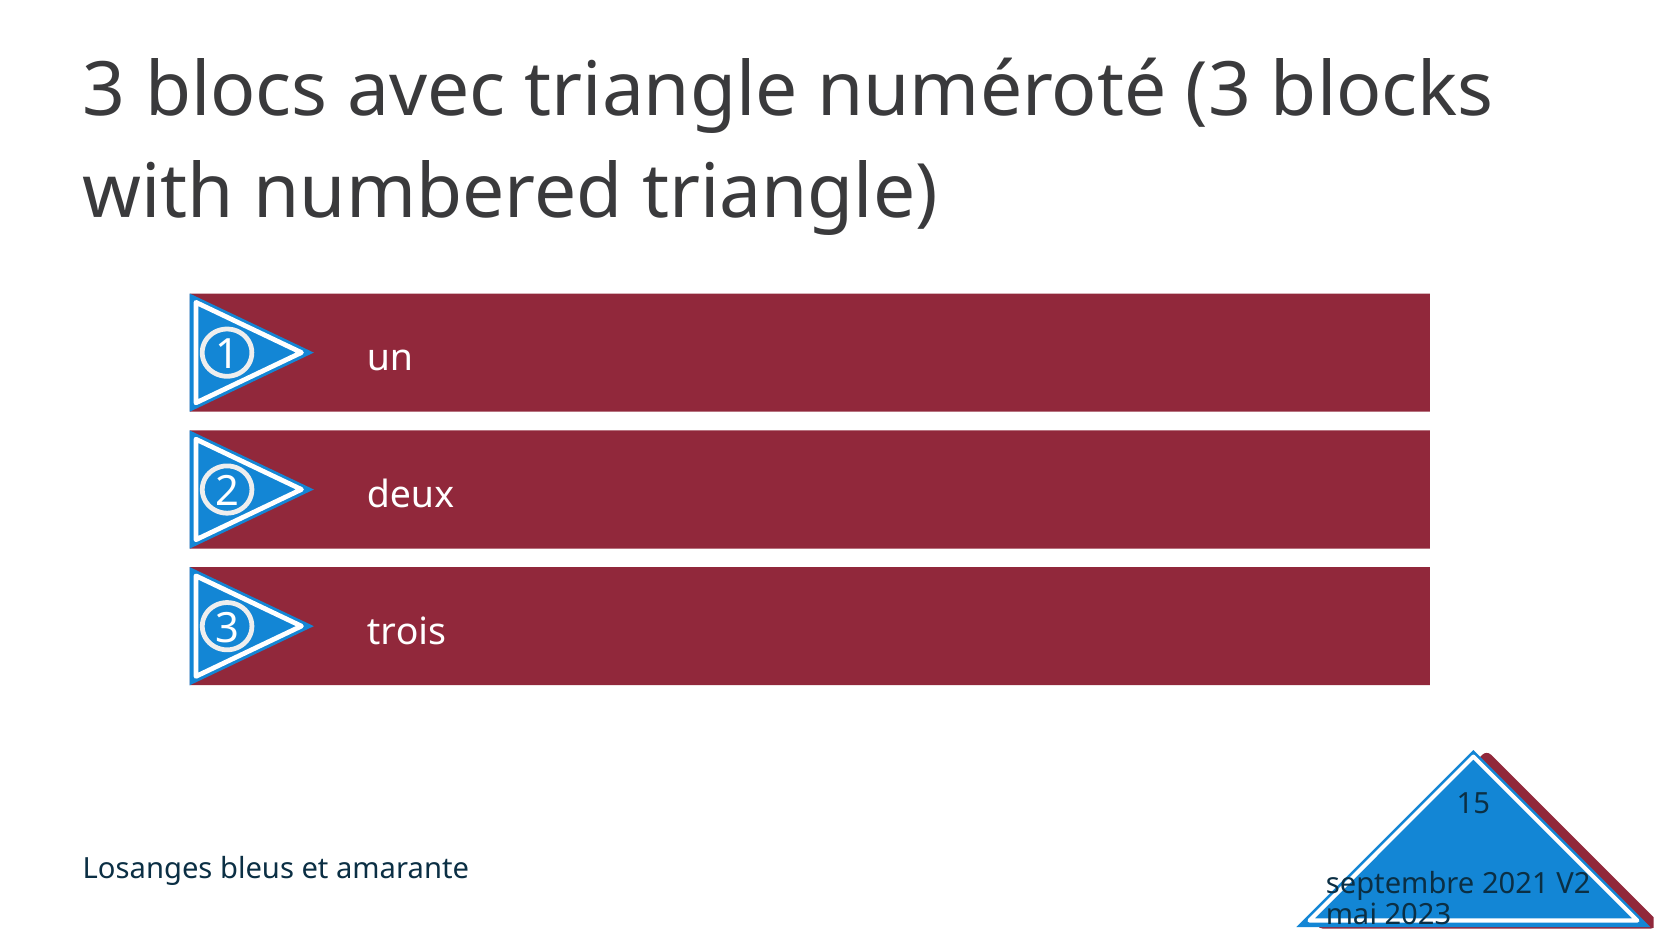

# 3 blocs avec triangle numéroté (3 blocks with numbered triangle)
un
1
deux
2
trois
3
15
Losanges bleus et amarante
septembre 2021 V2 mai 2023